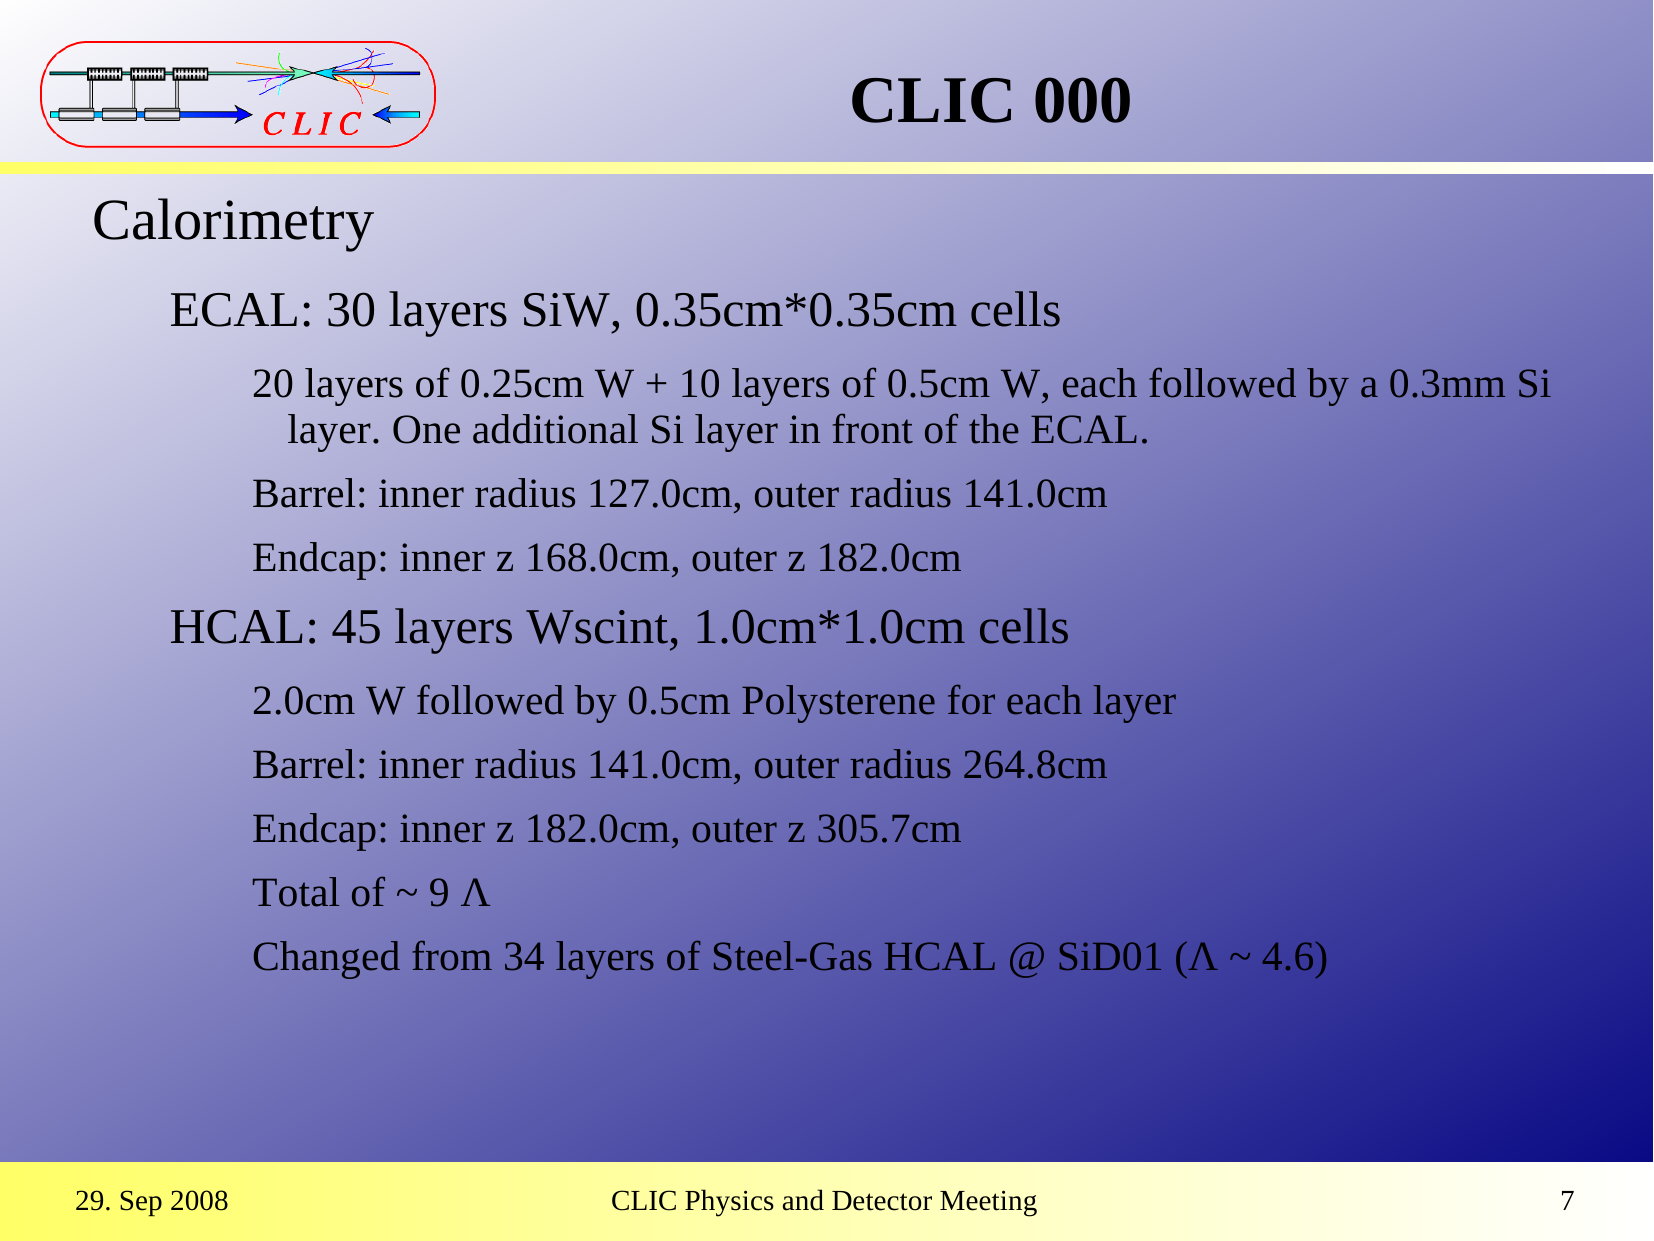

# CLIC 000
Calorimetry
ECAL: 30 layers SiW, 0.35cm*0.35cm cells
20 layers of 0.25cm W + 10 layers of 0.5cm W, each followed by a 0.3mm Si layer. One additional Si layer in front of the ECAL.
Barrel: inner radius 127.0cm, outer radius 141.0cm
Endcap: inner z 168.0cm, outer z 182.0cm
HCAL: 45 layers Wscint, 1.0cm*1.0cm cells
2.0cm W followed by 0.5cm Polysterene for each layer
Barrel: inner radius 141.0cm, outer radius 264.8cm
Endcap: inner z 182.0cm, outer z 305.7cm
Total of ~ 9 Λ
Changed from 34 layers of Steel-Gas HCAL @ SiD01 (Λ ~ 4.6)
29. Sep 2008
CLIC Physics and Detector Meeting
7